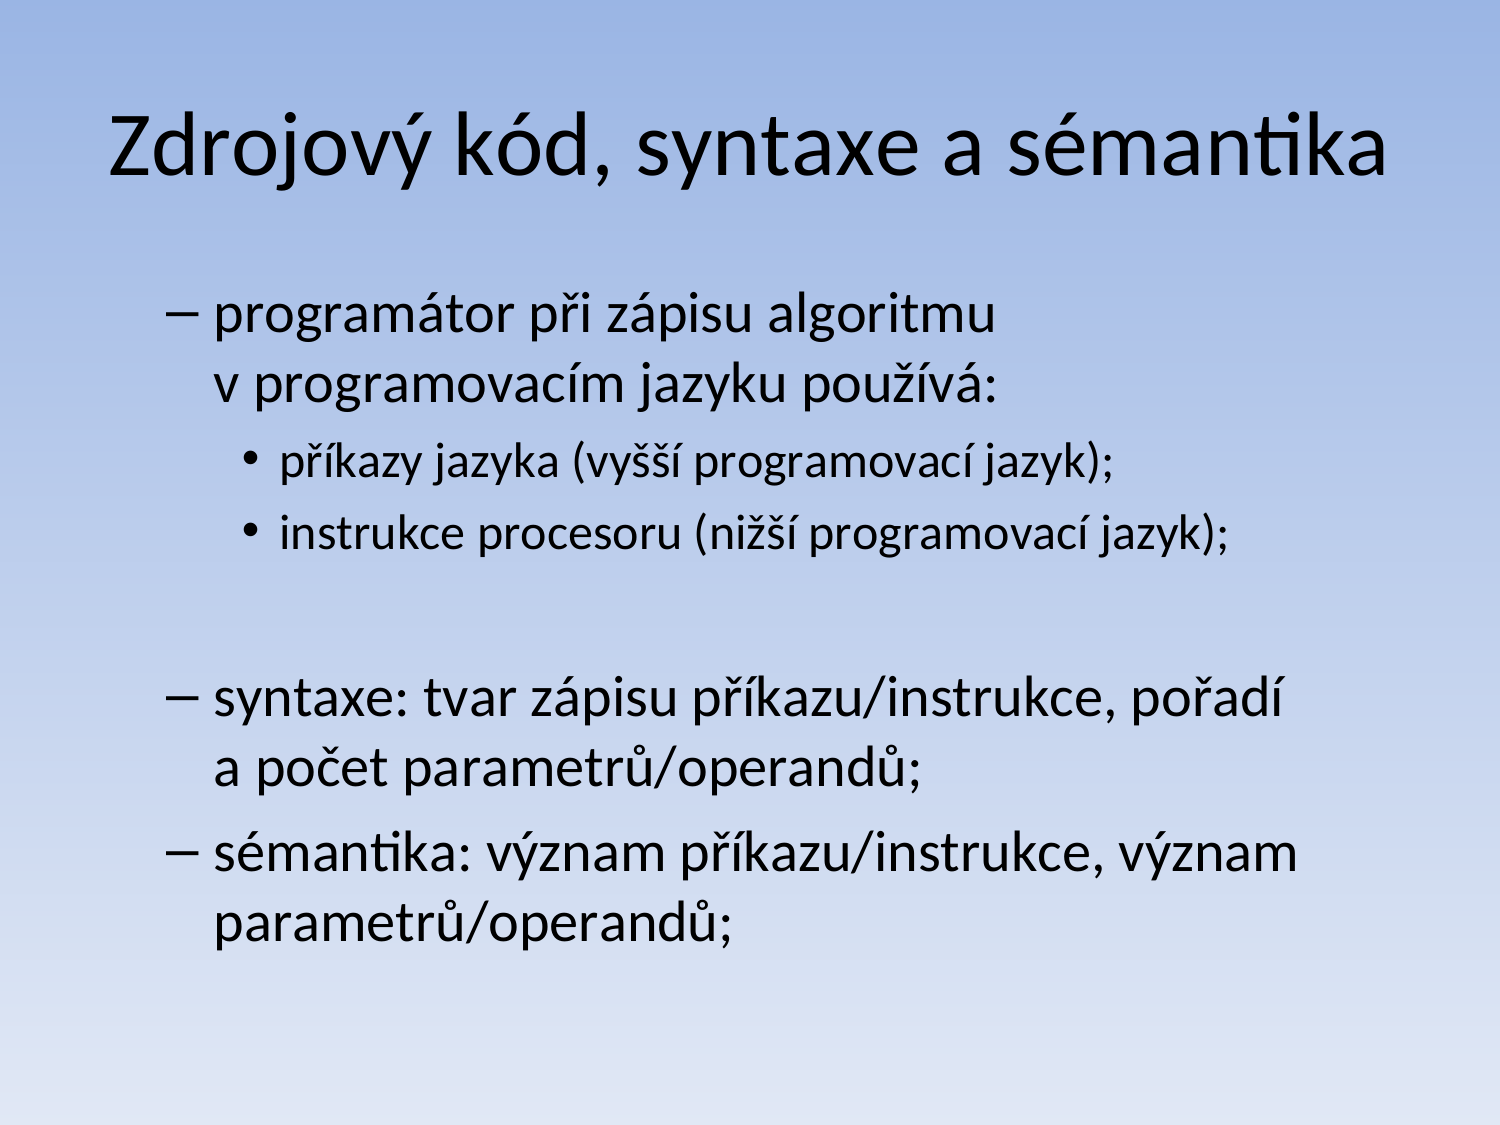

# Zdrojový kód, syntaxe a sémantika
programátor při zápisu algoritmu
v programovacím jazyku používá:
příkazy jazyka (vyšší programovací jazyk);
instrukce procesoru (nižší programovací jazyk);
syntaxe: tvar zápisu příkazu/instrukce, pořadí
a počet parametrů/operandů;
sémantika: význam příkazu/instrukce, význam parametrů/operandů;